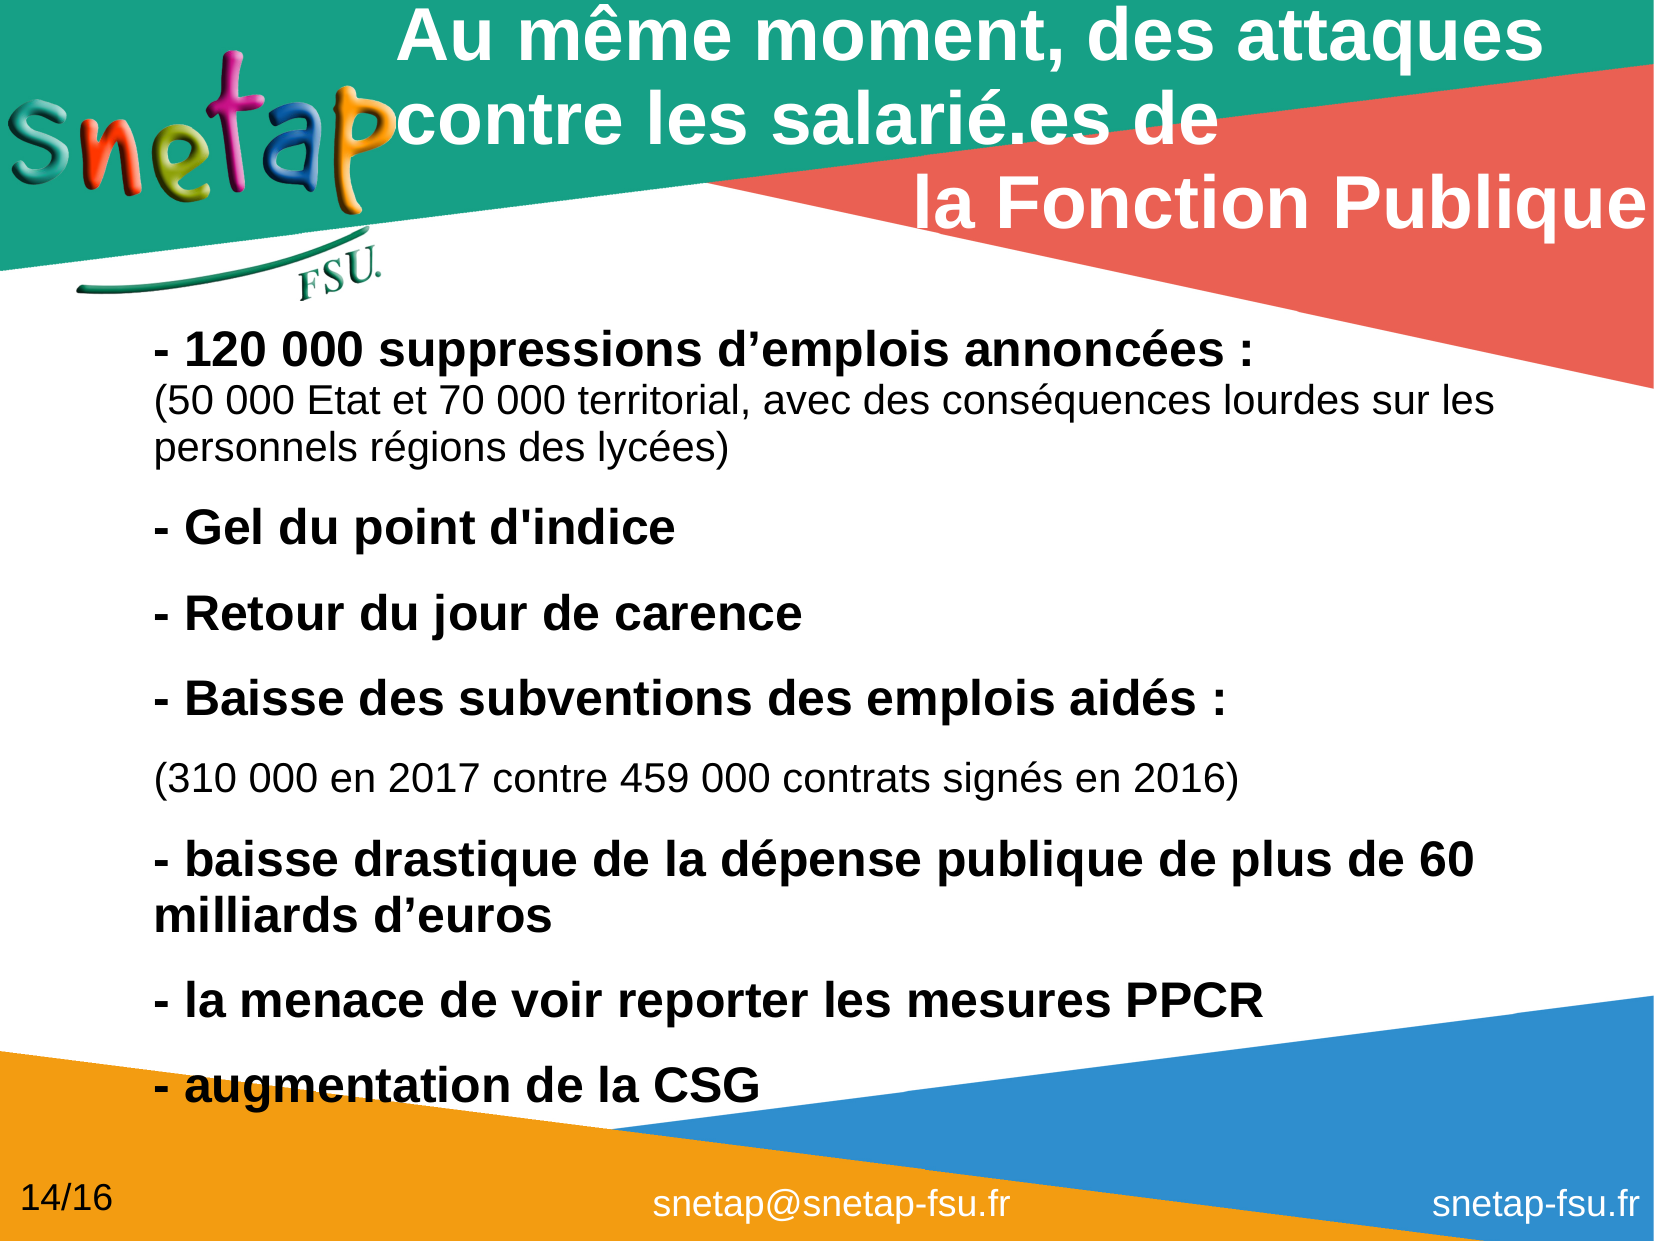

Au même moment, des attaques
 contre les salarié.es de
							 la Fonction Publique
# - 120 000 suppressions d’emplois annoncées : (50 000 Etat et 70 000 territorial, avec des conséquences lourdes sur les personnels régions des lycées)
- Gel du point d'indice
- Retour du jour de carence
- Baisse des subventions des emplois aidés :
(310 000 en 2017 contre 459 000 contrats signés en 2016)
- baisse drastique de la dépense publique de plus de 60 milliards d’euros
- la menace de voir reporter les mesures PPCR
- augmentation de la CSG